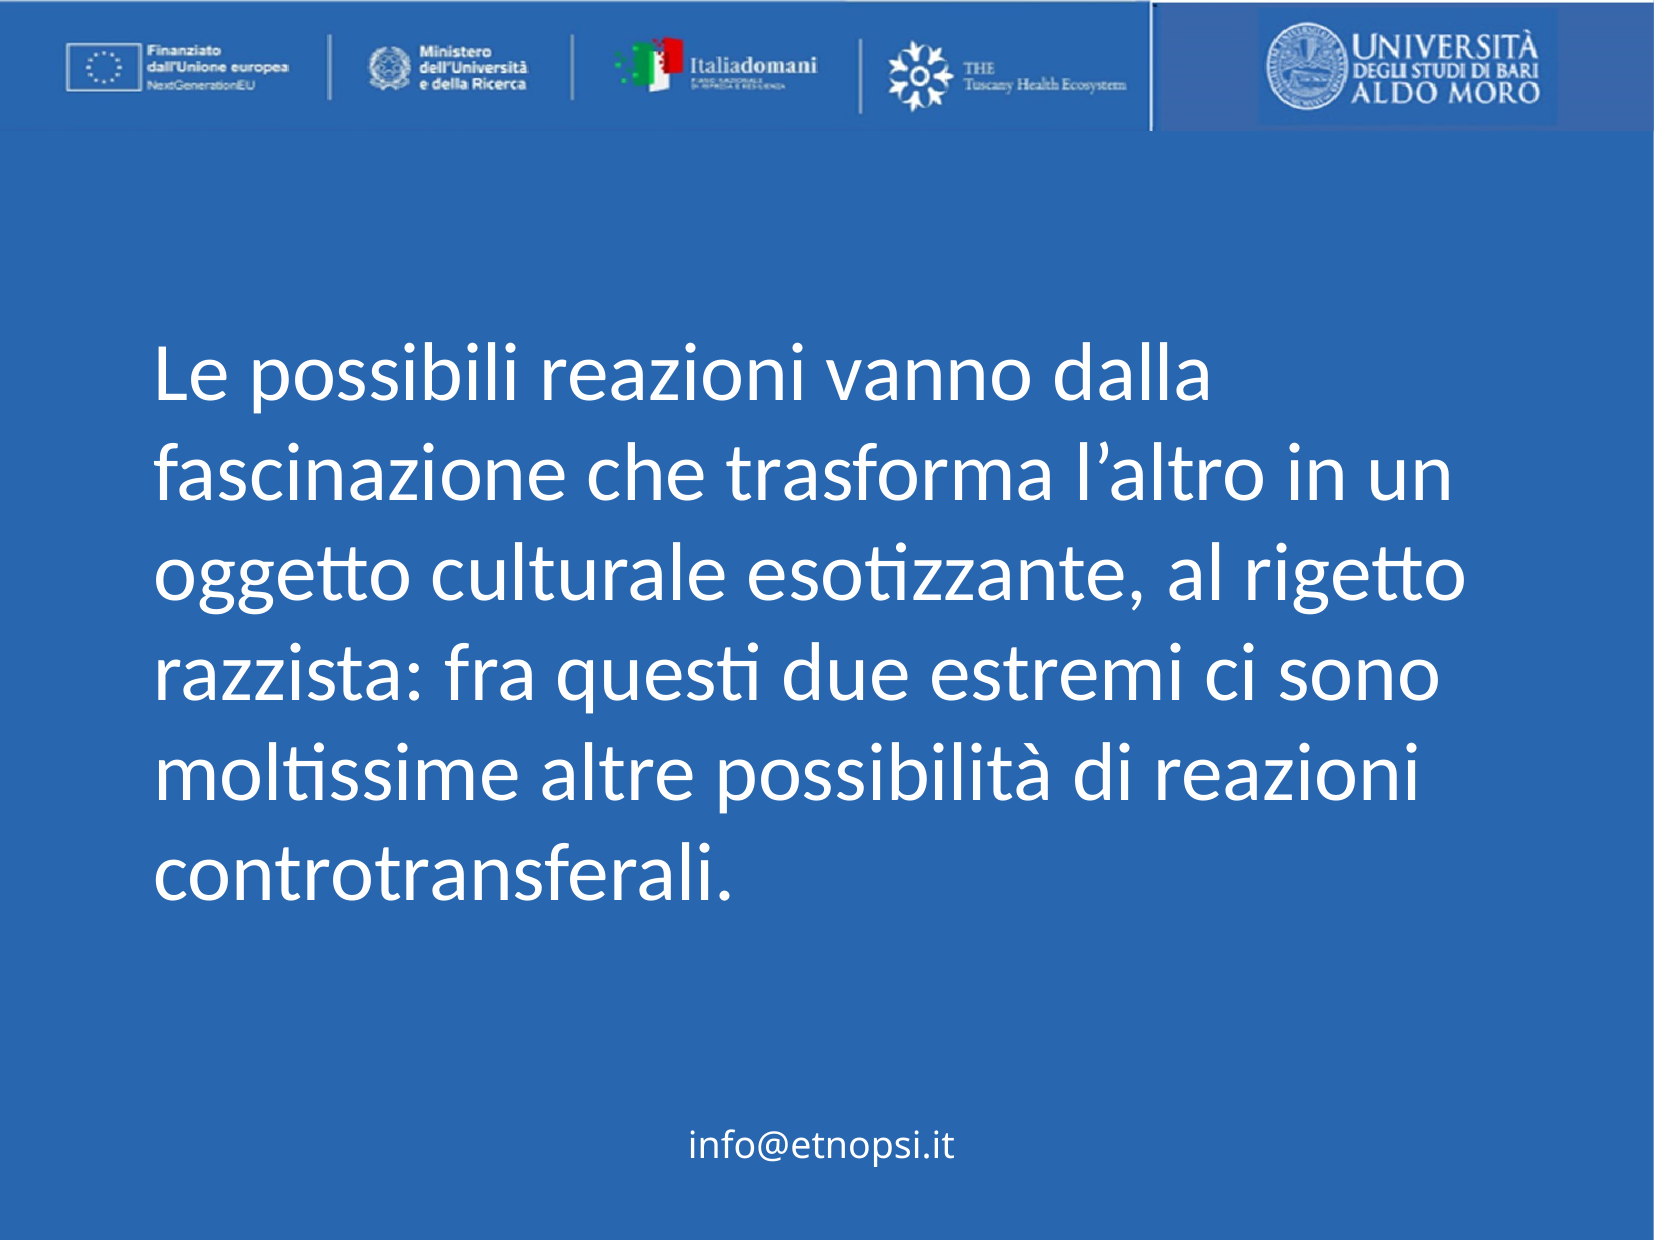

# Le possibili reazioni vanno dalla fascinazione che trasforma l’altro in un oggetto culturale esotizzante, al rigetto razzista: fra questi due estremi ci sono moltissime altre possibilità di reazioni controtransferali.
							 info@etnopsi.it